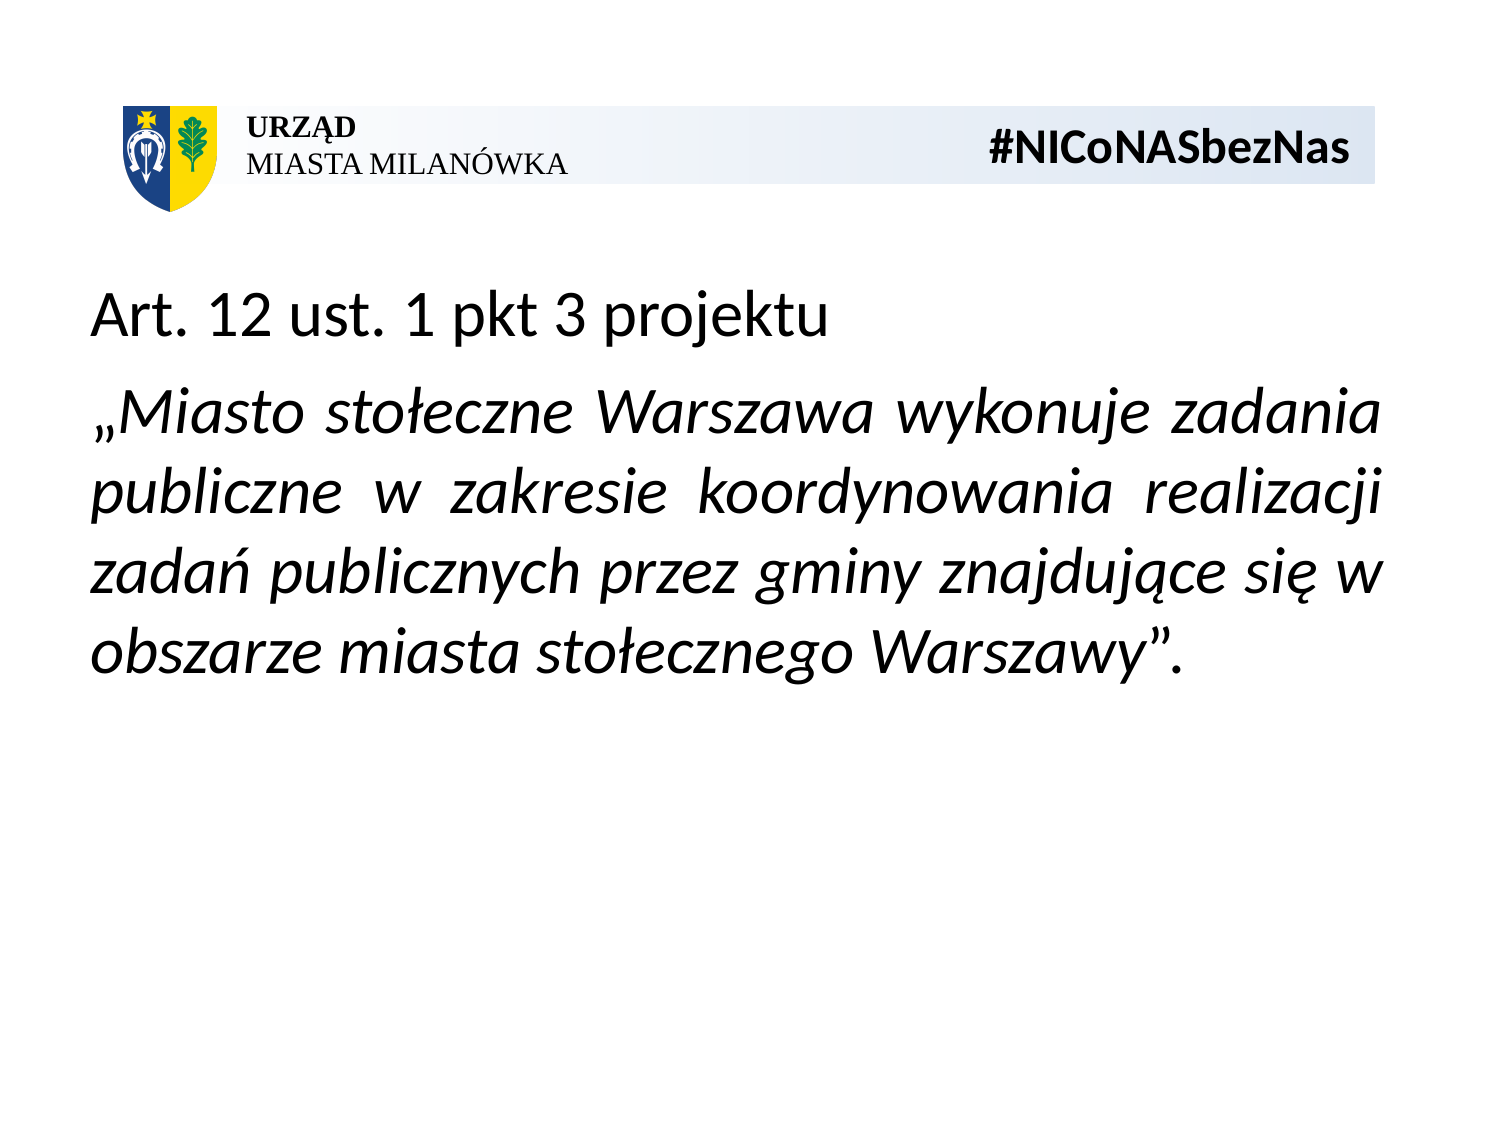

Urząd
Miasta Milanówka
#NICoNASbezNas
# Art. 12 ust. 1 pkt 3 projektu
„Miasto stołeczne Warszawa wykonuje zadania publiczne w zakresie koordynowania realizacji zadań publicznych przez gminy znajdujące się w obszarze miasta stołecznego Warszawy”.